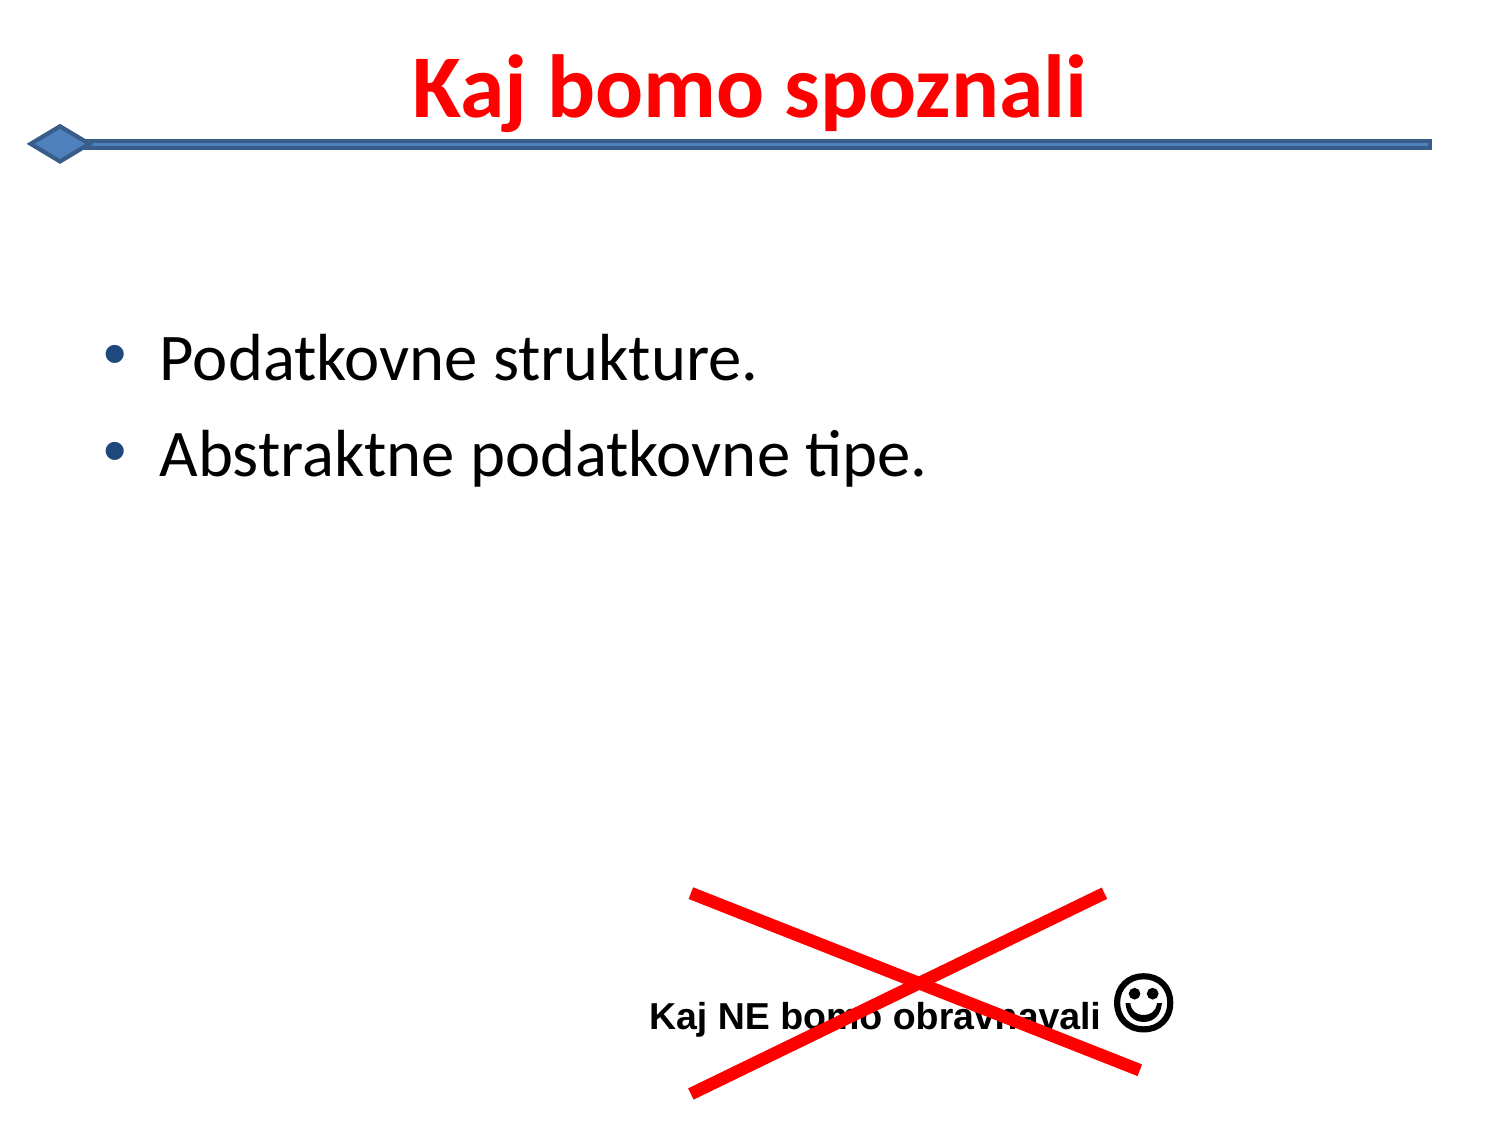

# Kaj bomo spoznali
Podatkovne strukture.
Abstraktne podatkovne tipe.
Kaj NE bomo obravnavali 